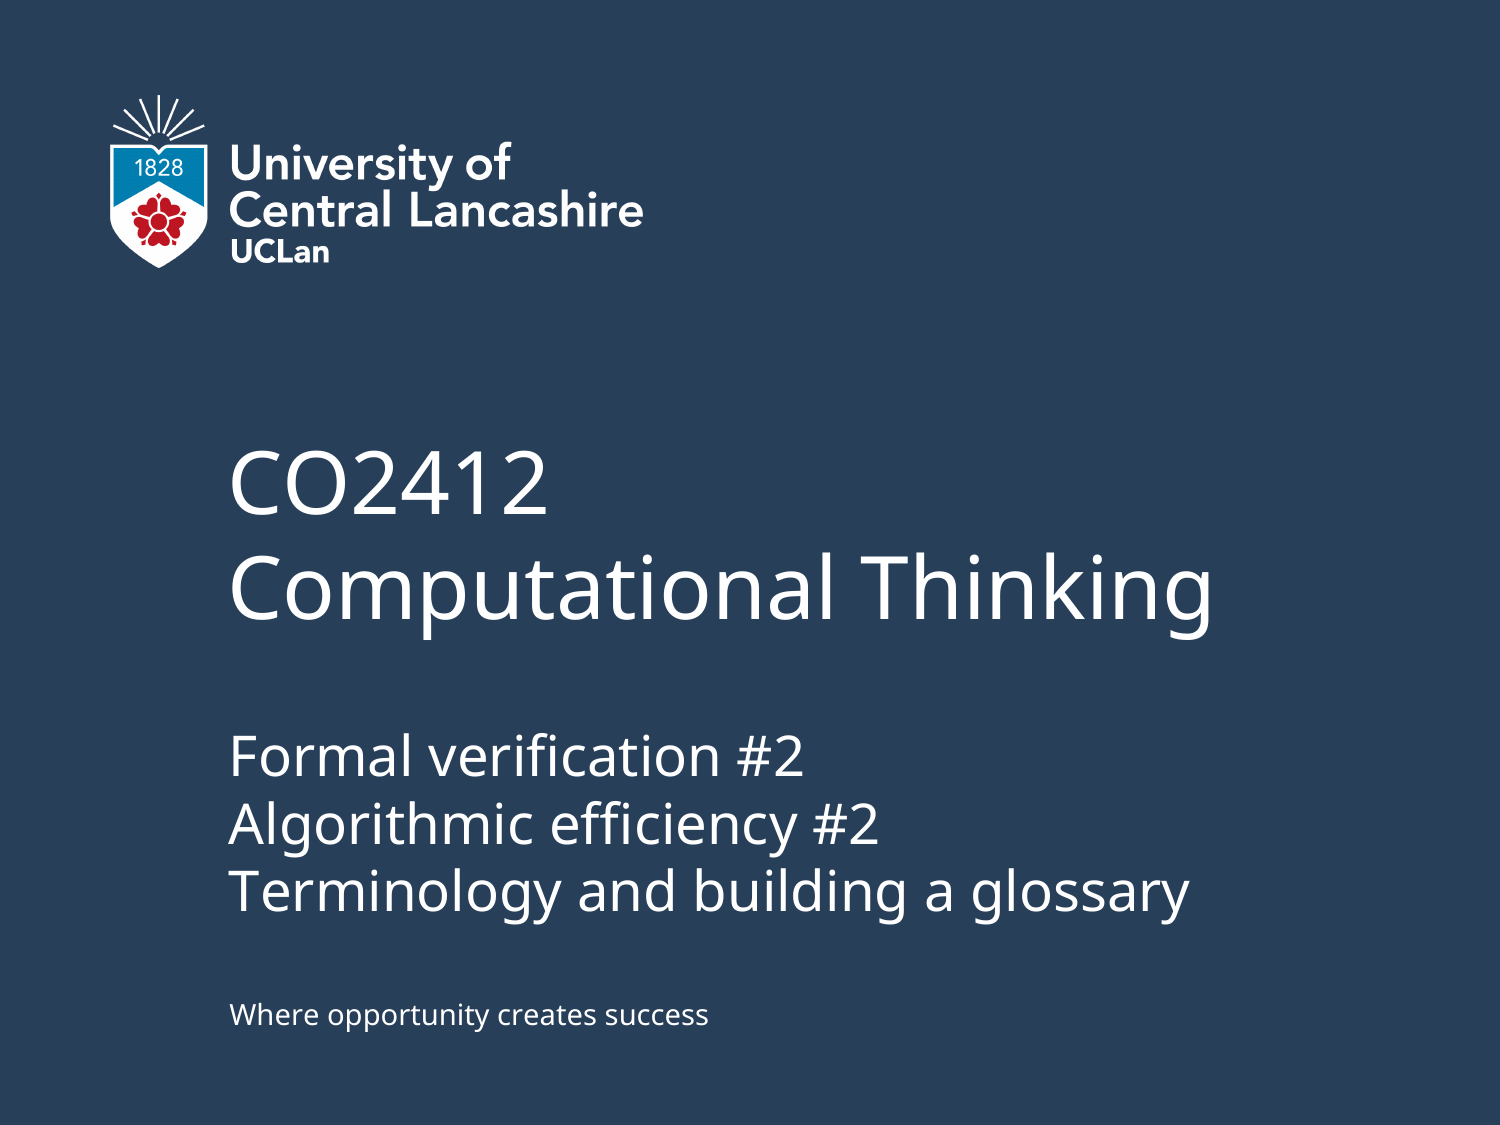

CO2412
Computational Thinking
Formal verification #2
Algorithmic efficiency #2
Terminology and building a glossary